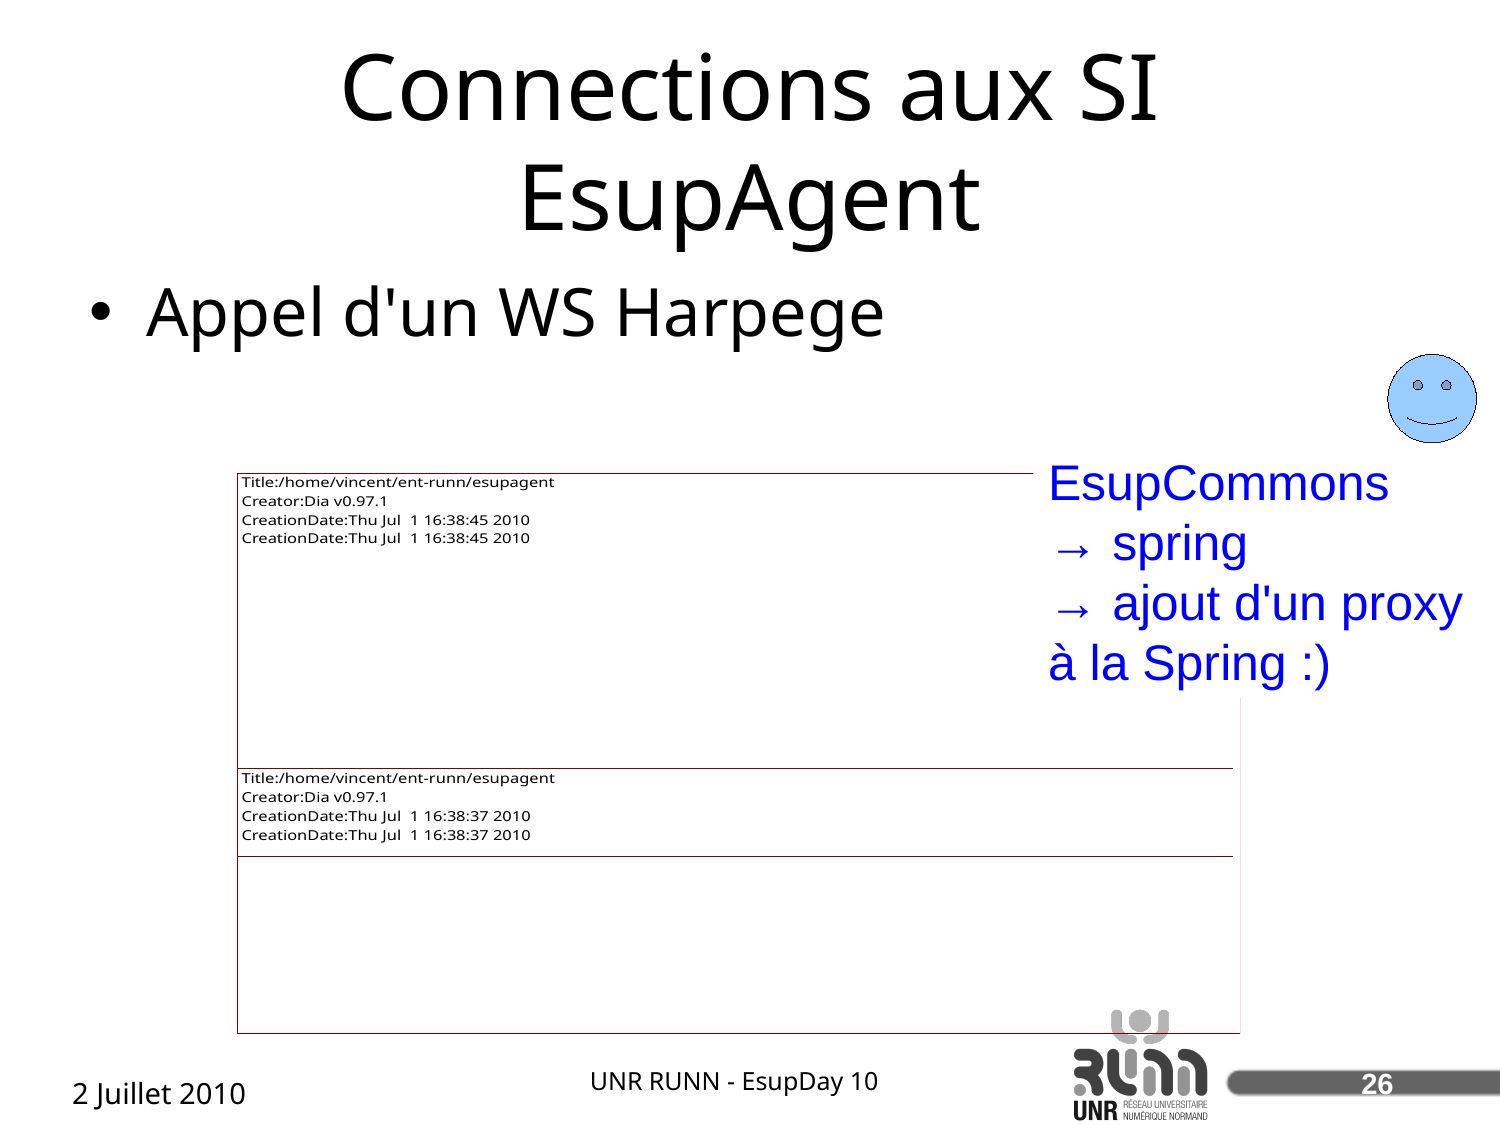

# Connections aux SI EsupAgent
Appel d'un WS Harpege
EsupCommons
→ spring
→ ajout d'un proxy à la Spring :)
UNR RUNN - EsupDay 10
2 Juillet 2010